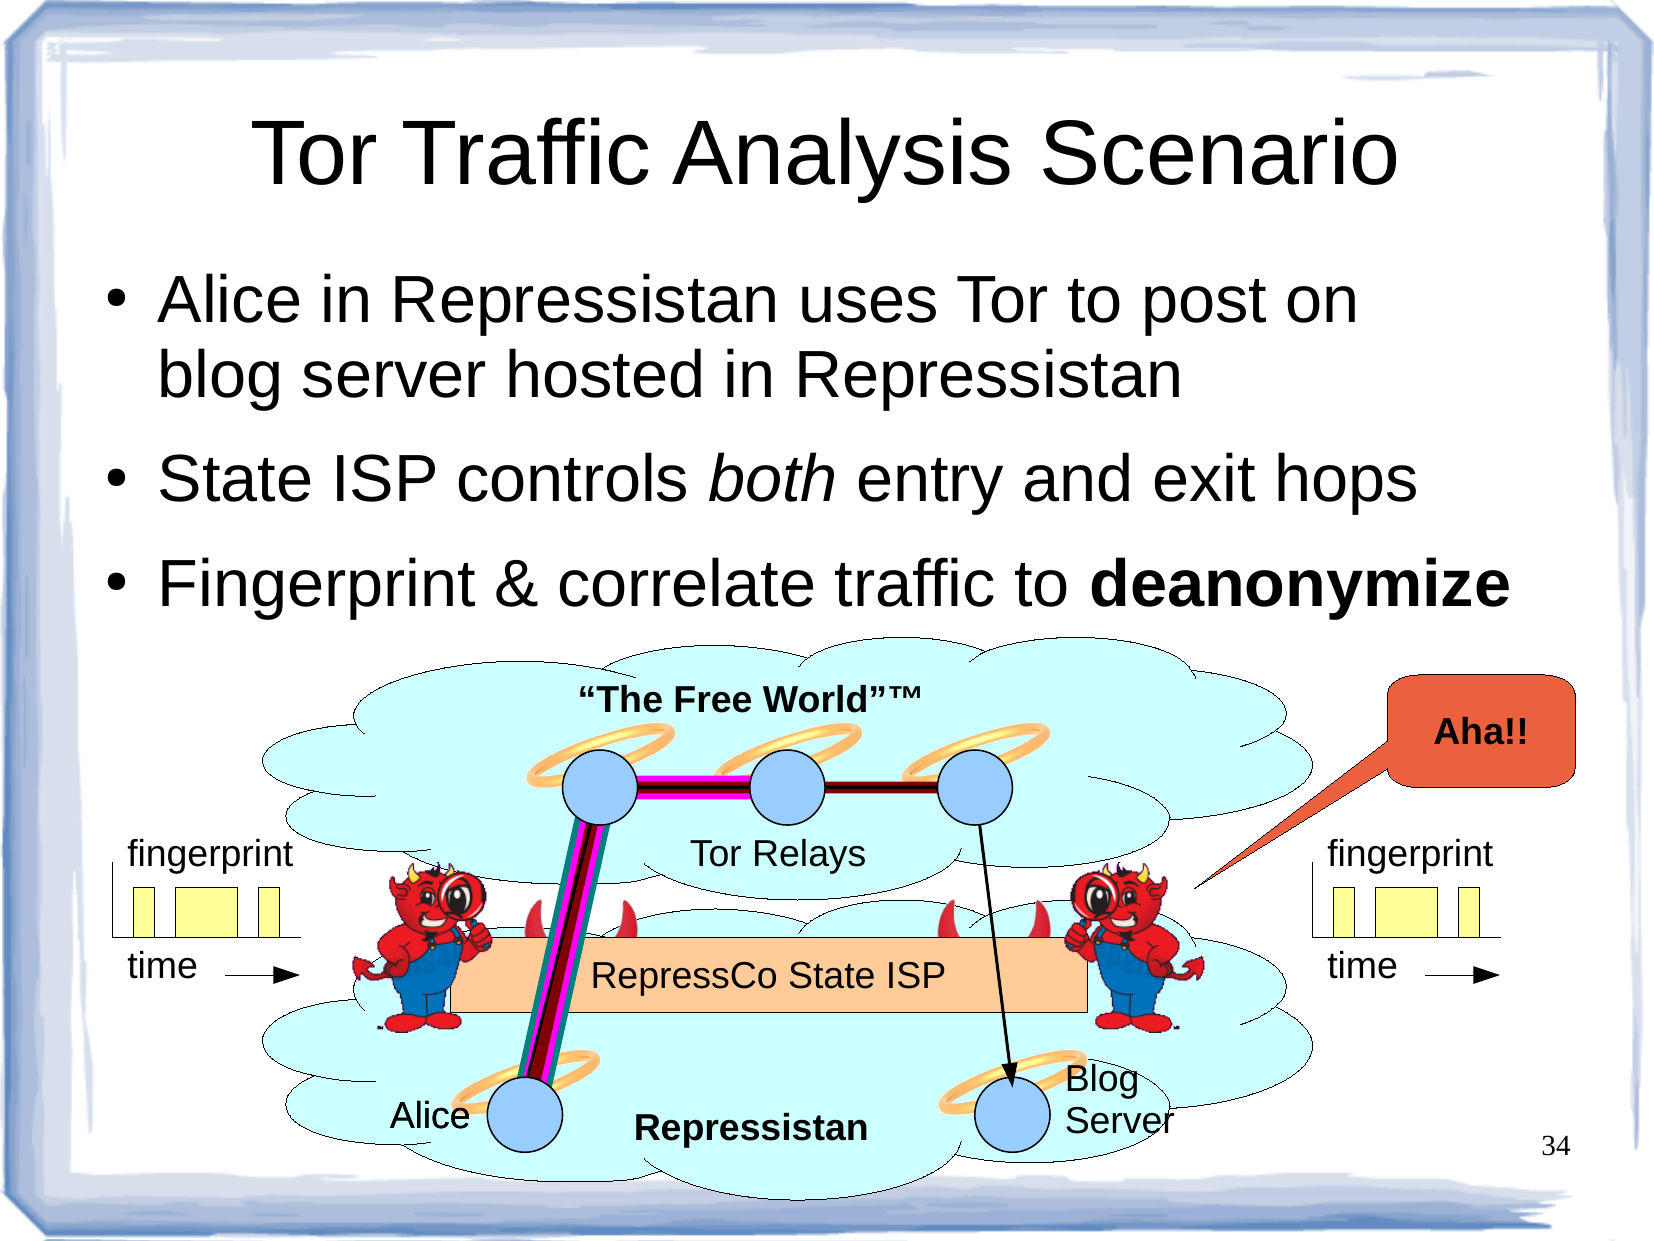

# Tor Traffic Analysis Scenario
Alice in Repressistan uses Tor to post on
blog server hosted in Repressistan
State ISP controls both entry and exit hops
Fingerprint & correlate traffic to deanonymize
“The Free World”™
Aha!!
fingerprint
Tor Relays
fingerprint
time
time
Repressistan
RepressCo State ISP
Blog
Server
Alice
Alice
34